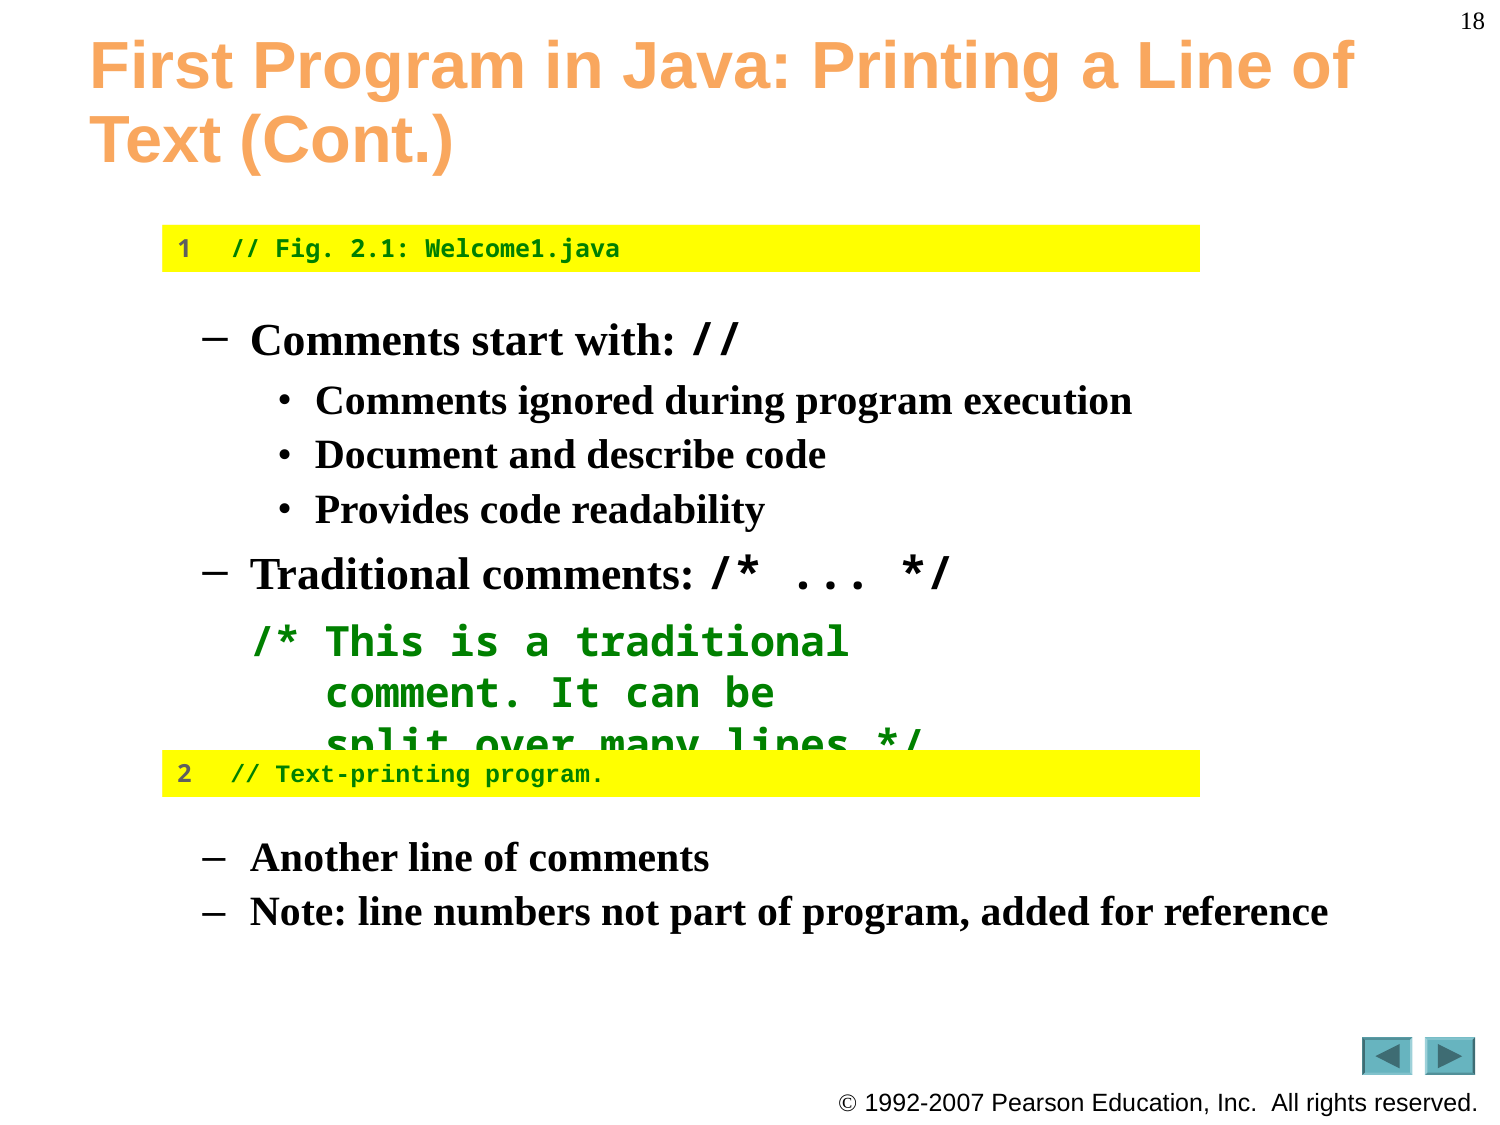

18
# First Program in Java: Printing a Line of Text (Cont.)
Comments start with: //
Comments ignored during program execution
Document and describe code
Provides code readability
Traditional comments: /* ... */
	/* This is a traditional
 comment. It can be
 split over many lines */
Another line of comments
Note: line numbers not part of program, added for reference
1 // Fig. 2.1: Welcome1.java
2 // Text-printing program.